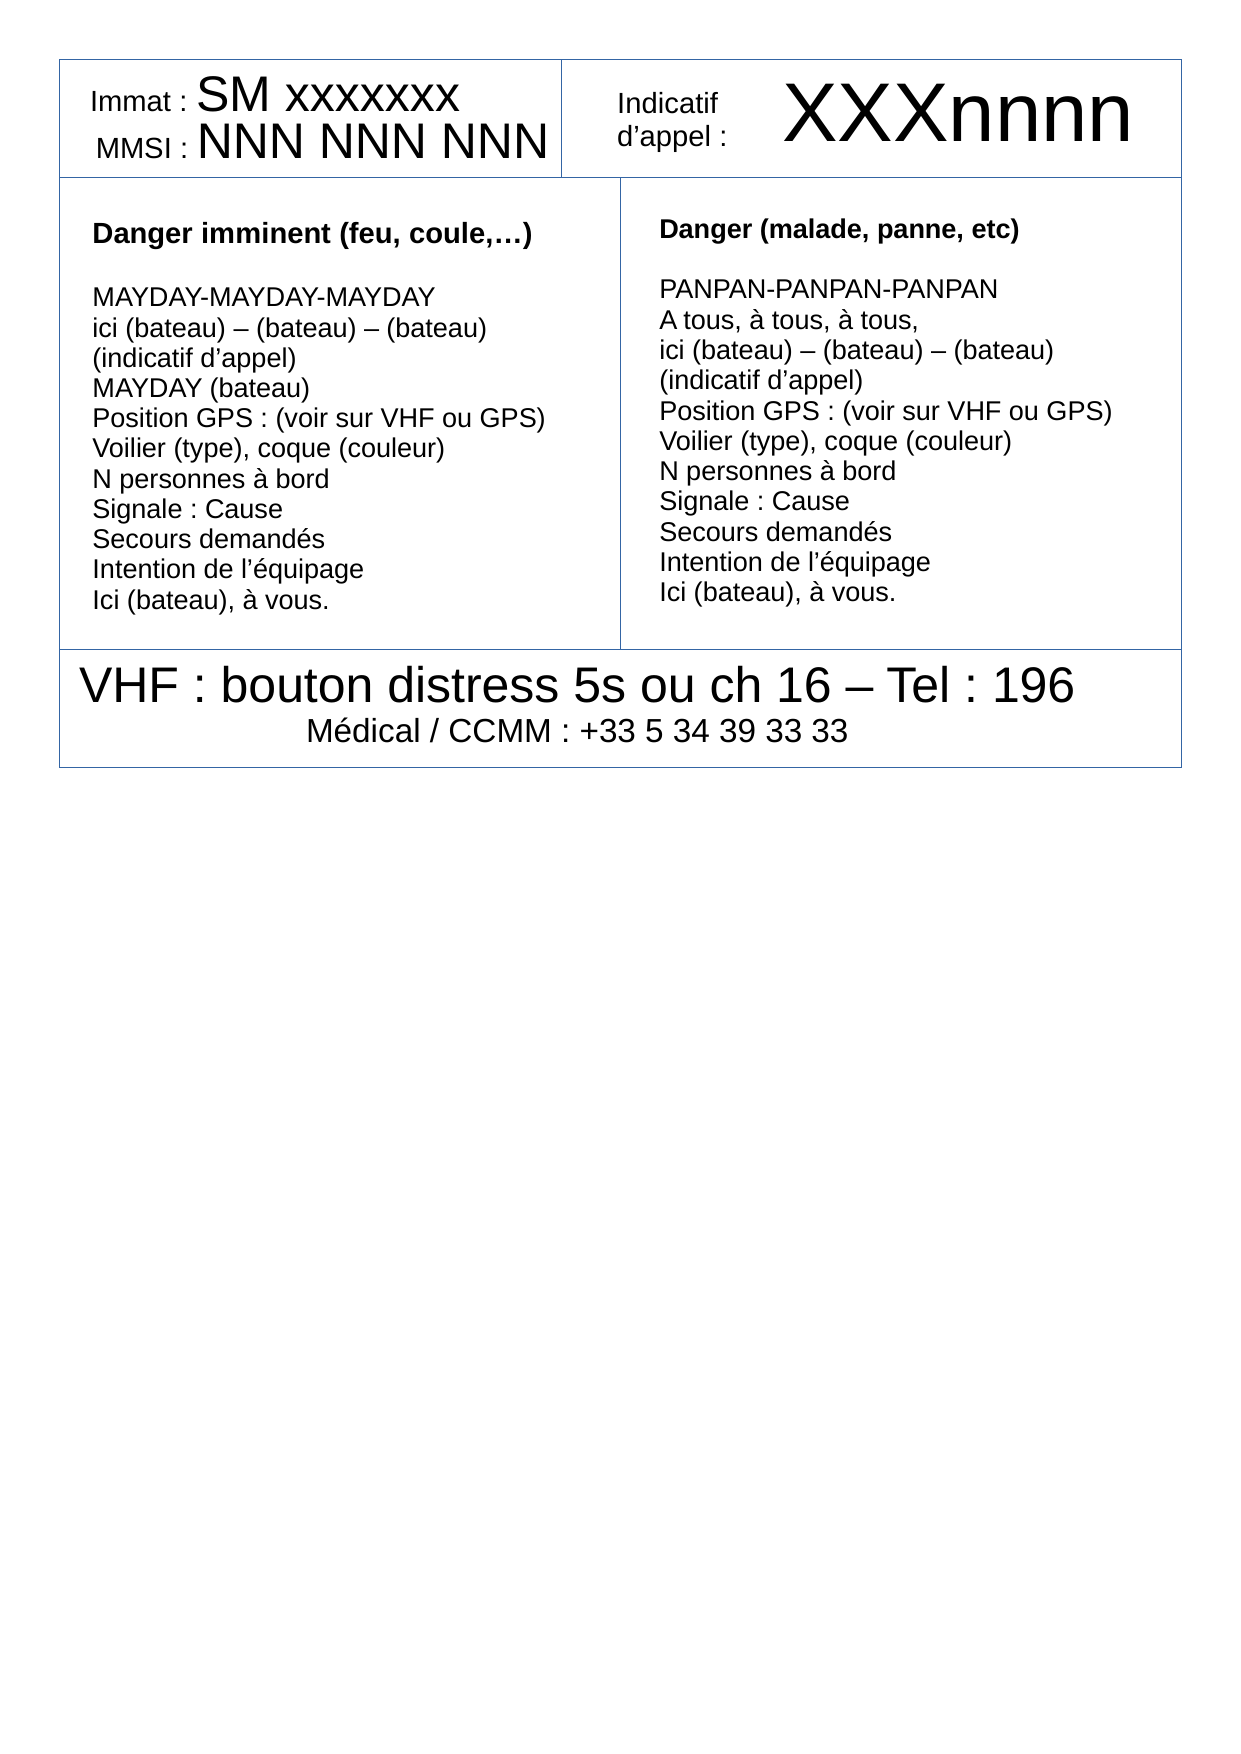

Immat : SM xxxxxxx
XXXnnnn
Indicatif
d’appel :
MMSI : NNN NNN NNN
Danger (malade, panne, etc)
PANPAN-PANPAN-PANPAN
A tous, à tous, à tous,
ici (bateau) – (bateau) – (bateau)
(indicatif d’appel)
Position GPS : (voir sur VHF ou GPS)
Voilier (type), coque (couleur)
N personnes à bord
Signale : Cause
Secours demandés
Intention de l’équipage
Ici (bateau), à vous.
Danger imminent (feu, coule,…)
MAYDAY-MAYDAY-MAYDAY
ici (bateau) – (bateau) – (bateau)
(indicatif d’appel)
MAYDAY (bateau)
Position GPS : (voir sur VHF ou GPS)
Voilier (type), coque (couleur)
N personnes à bord
Signale : Cause
Secours demandés
Intention de l’équipage
Ici (bateau), à vous.
VHF : bouton distress 5s ou ch 16 – Tel : 196
Médical / CCMM : +33 5 34 39 33 33